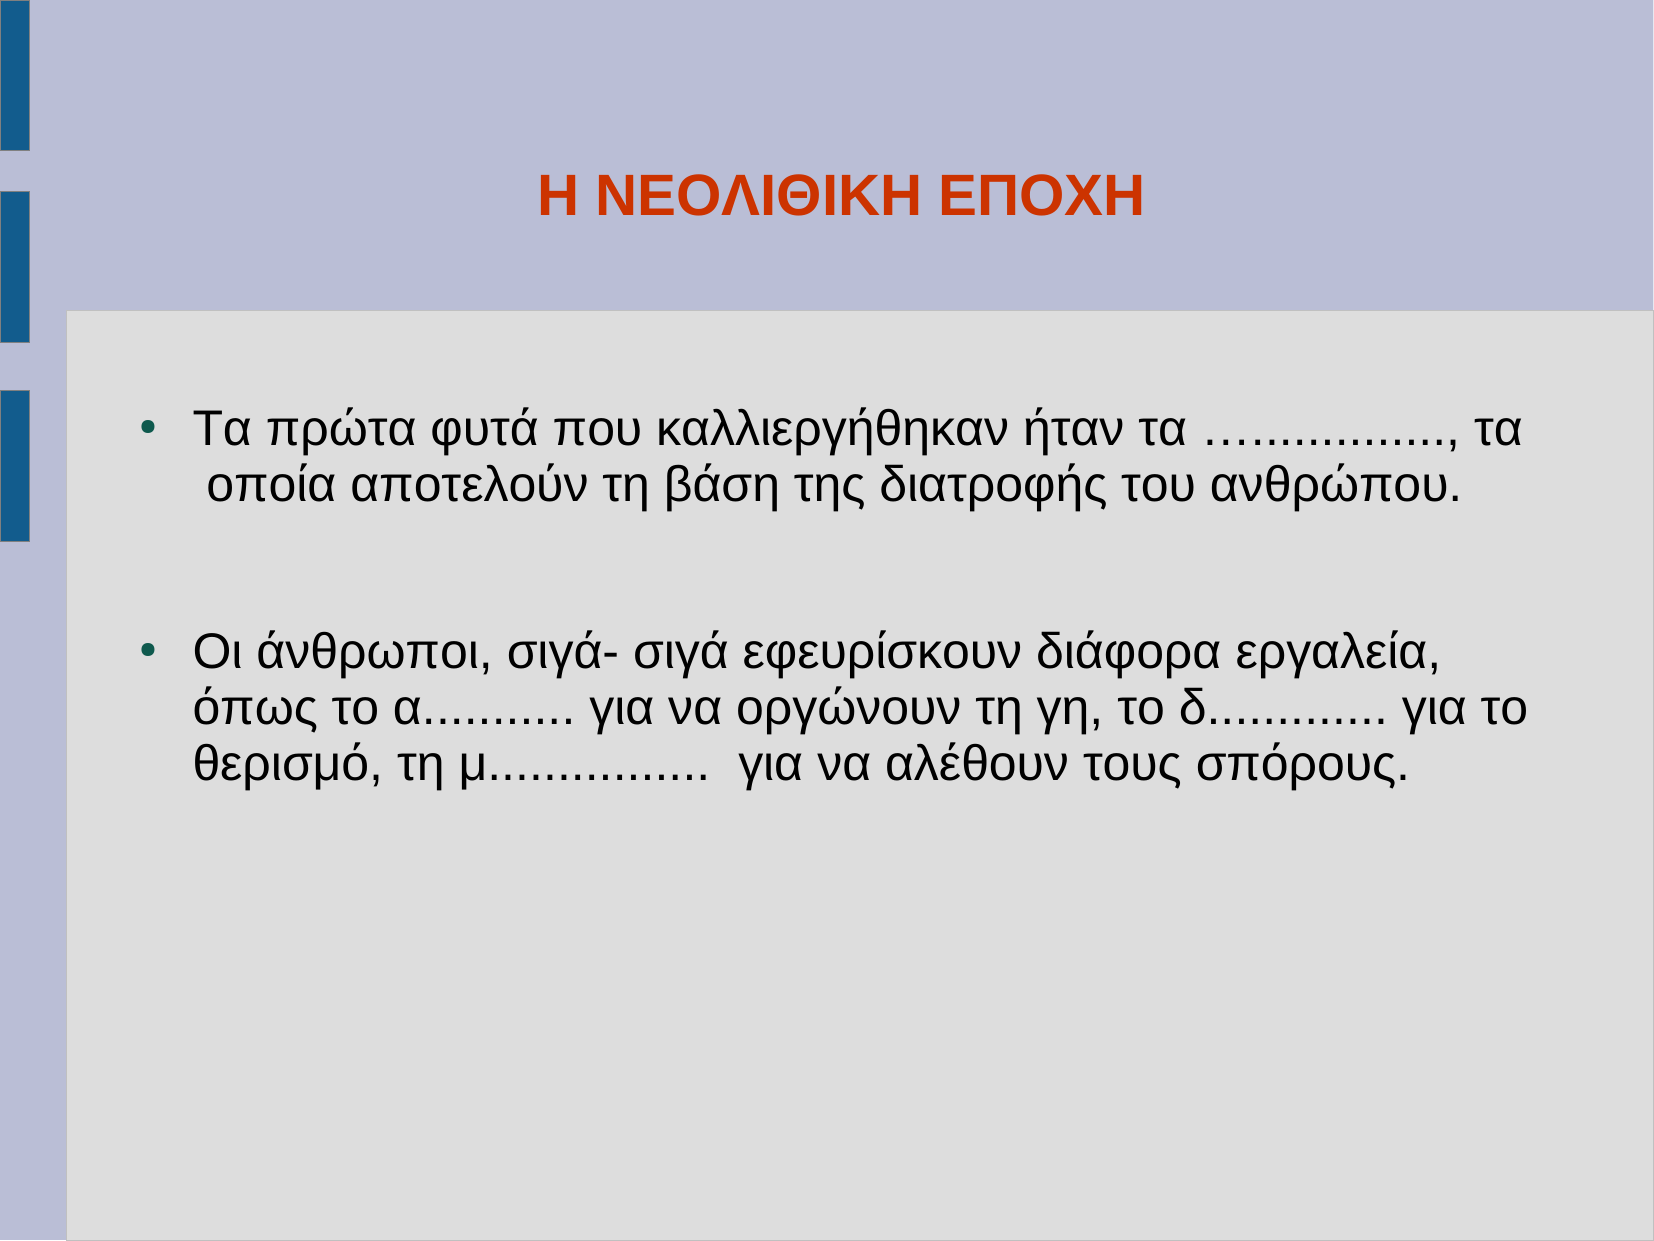

# Η ΝΕΟΛIΘIΚΗ ΕΠΟΧΗ
Τα πρώτα φυτά που καλλιεργήθηκαν ήταν τα ….............., τα
 οποία αποτελούν τη βάση της διατροφής του ανθρώπου.
Οι άνθρωποι, σιγά- σιγά εφευρίσκουν διάφορα εργαλεία, όπως το α........... για να οργώνουν τη γη, το δ............. για το θερισμό, τη μ................ για να αλέθουν τους σπόρους.